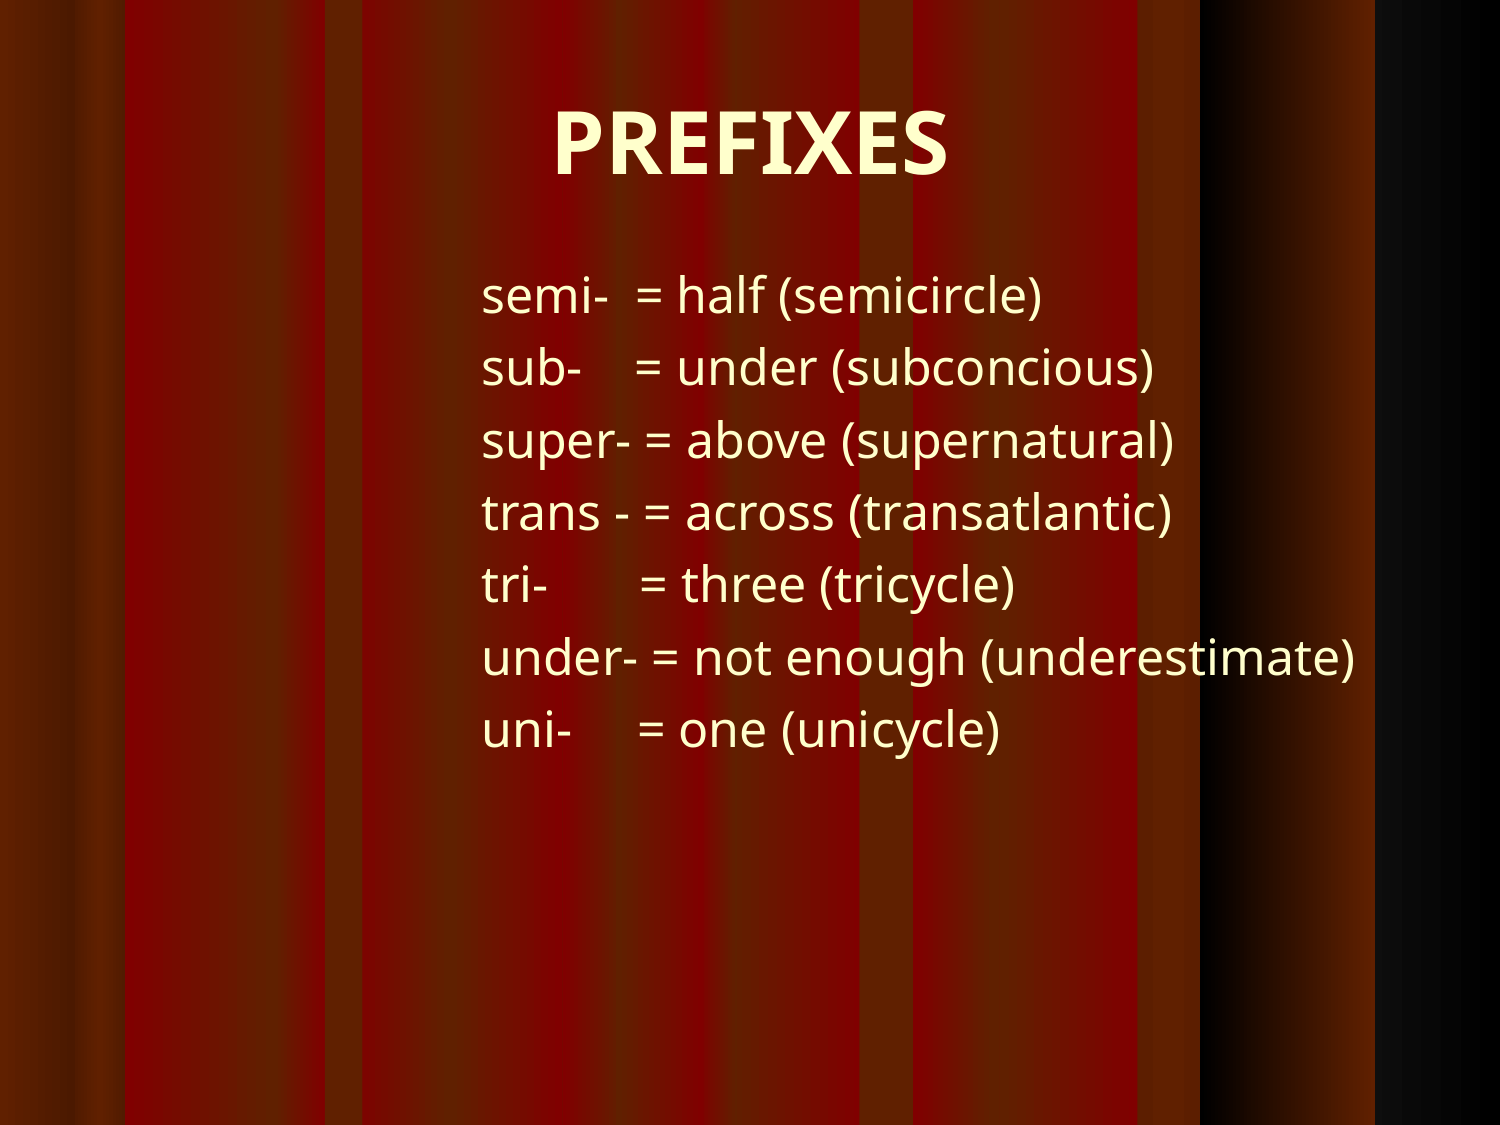

# PREFIXES
semi- = half (semicircle)‏
sub- = under (subconcious)‏
super- = above (supernatural)‏
trans - = across (transatlantic)‏
tri- = three (tricycle)‏
under- = not enough (underestimate)‏
uni- = one (unicycle)‏